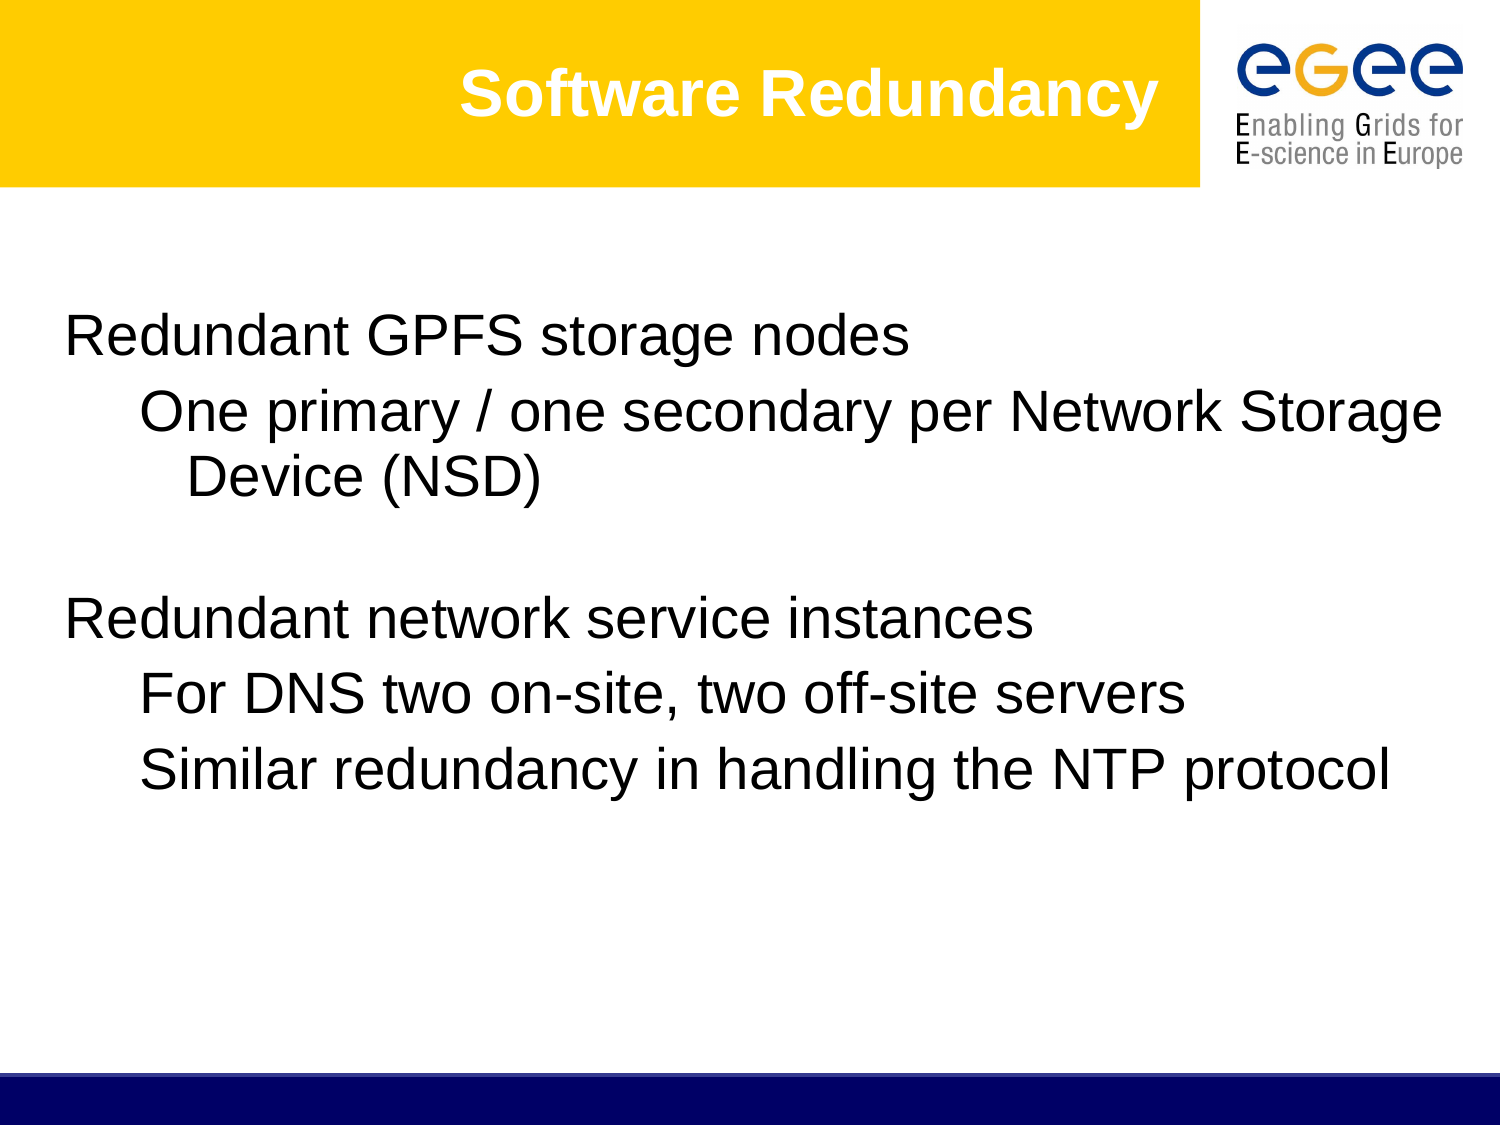

# Software Redundancy
Redundant GPFS storage nodes
One primary / one secondary per Network Storage Device (NSD)
Redundant network service instances
For DNS two on-site, two off-site servers
Similar redundancy in handling the NTP protocol